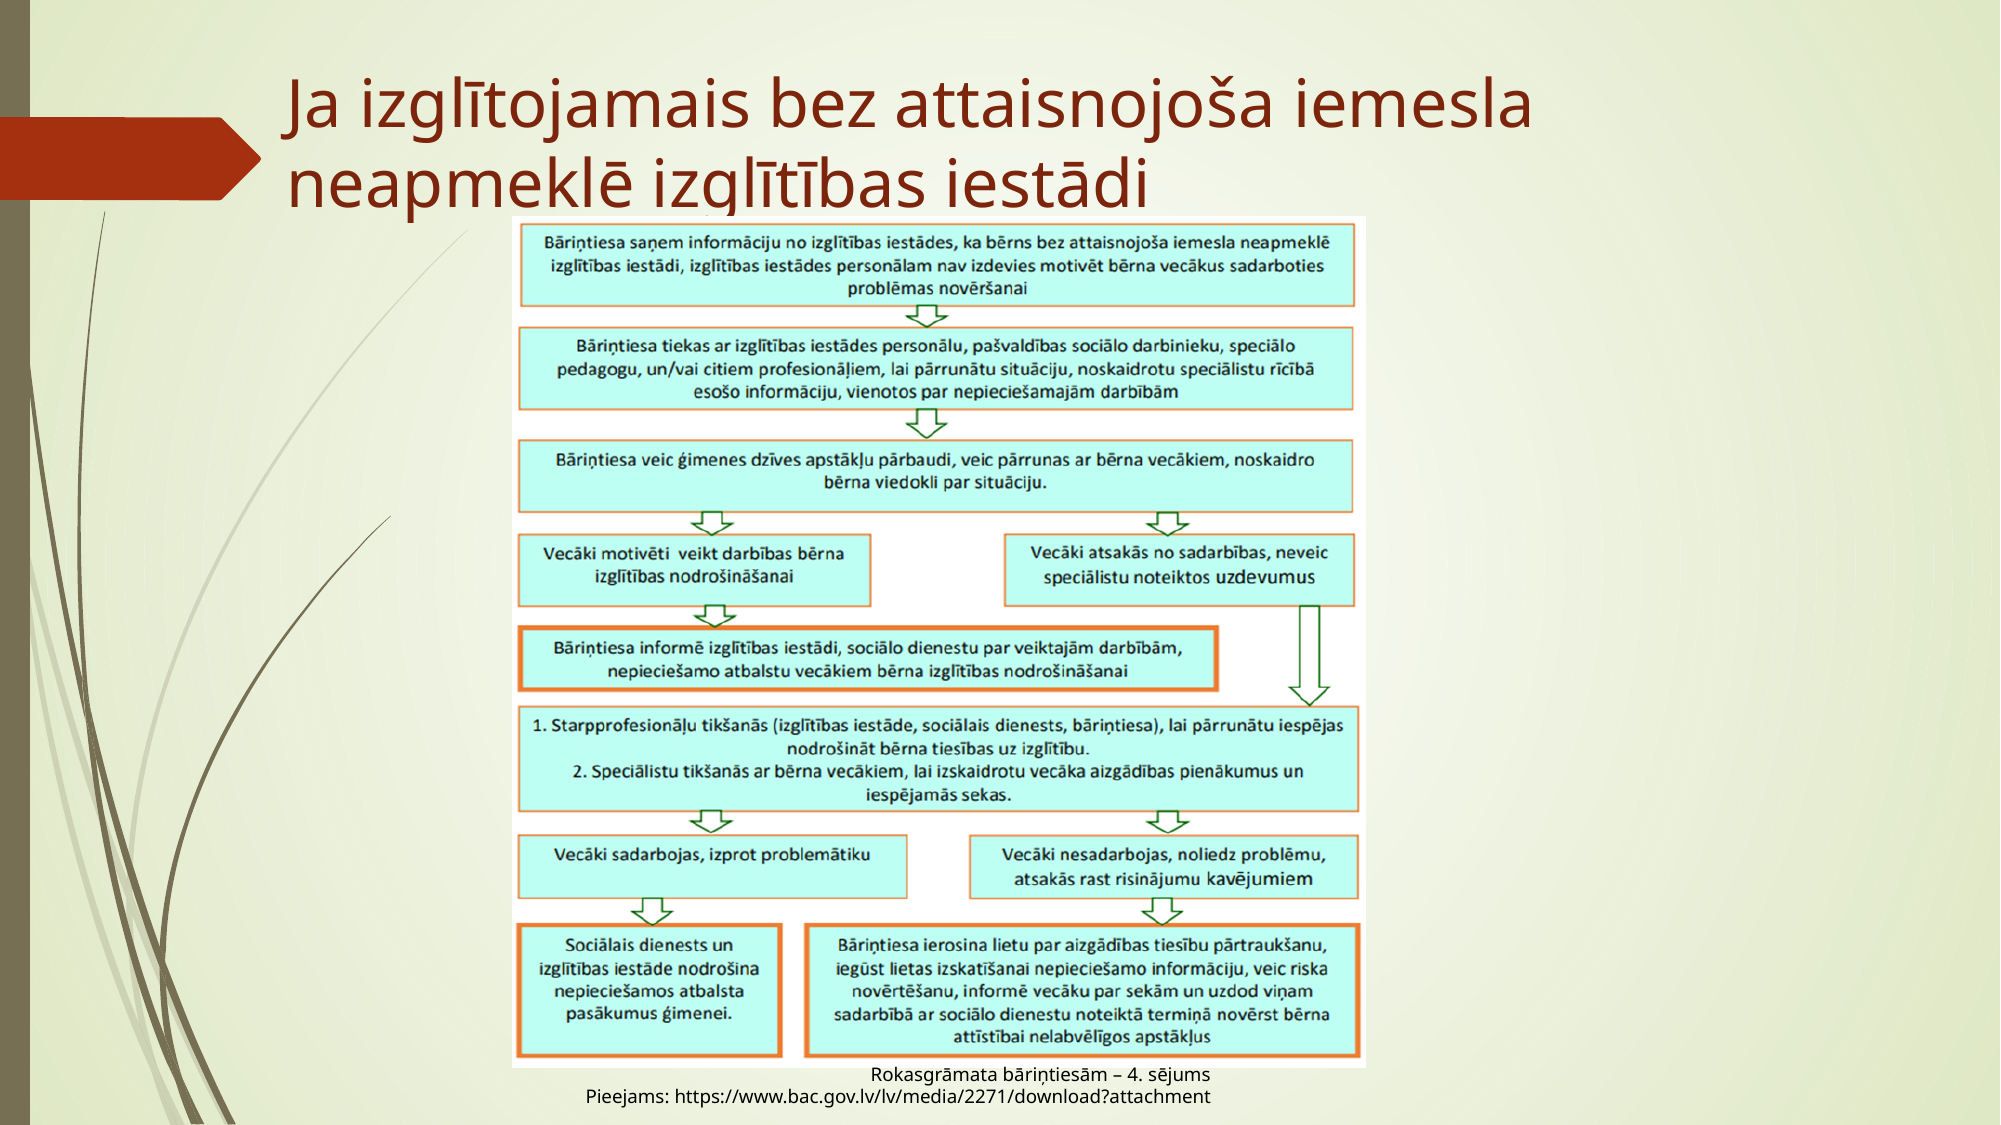

# Ja izglītojamais bez attaisnojoša iemesla neapmeklē izglītības iestādi
Rokasgrāmata bāriņtiesām – 4. sējums
Pieejams: https://www.bac.gov.lv/lv/media/2271/download?attachment